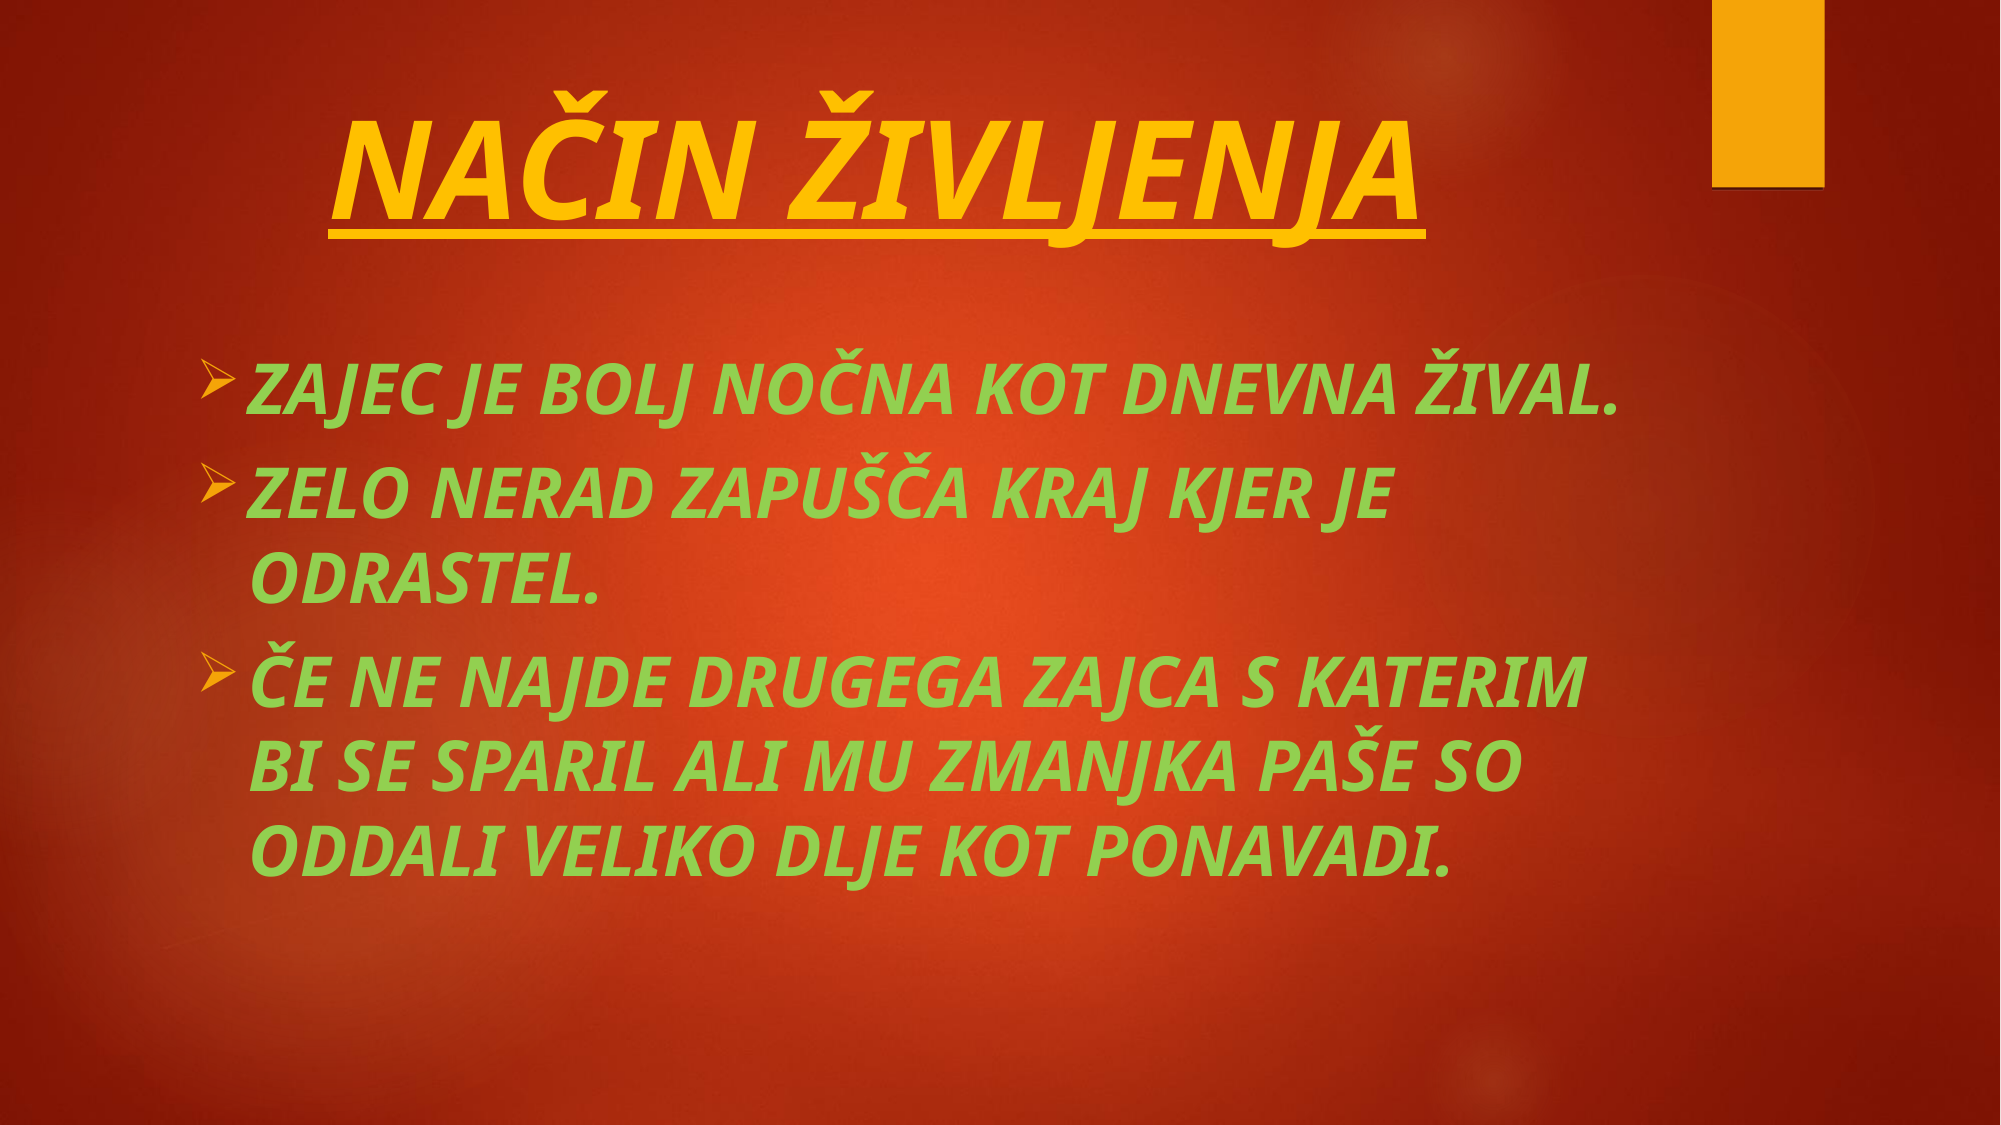

# NAČIN ŽIVLJENJA
ZAJEC JE BOLJ NOČNA KOT DNEVNA ŽIVAL.
ZELO NERAD ZAPUŠČA KRAJ KJER JE ODRASTEL.
ČE NE NAJDE DRUGEGA ZAJCA S KATERIM BI SE SPARIL ALI MU ZMANJKA PAŠE SO ODDALI VELIKO DLJE KOT PONAVADI.